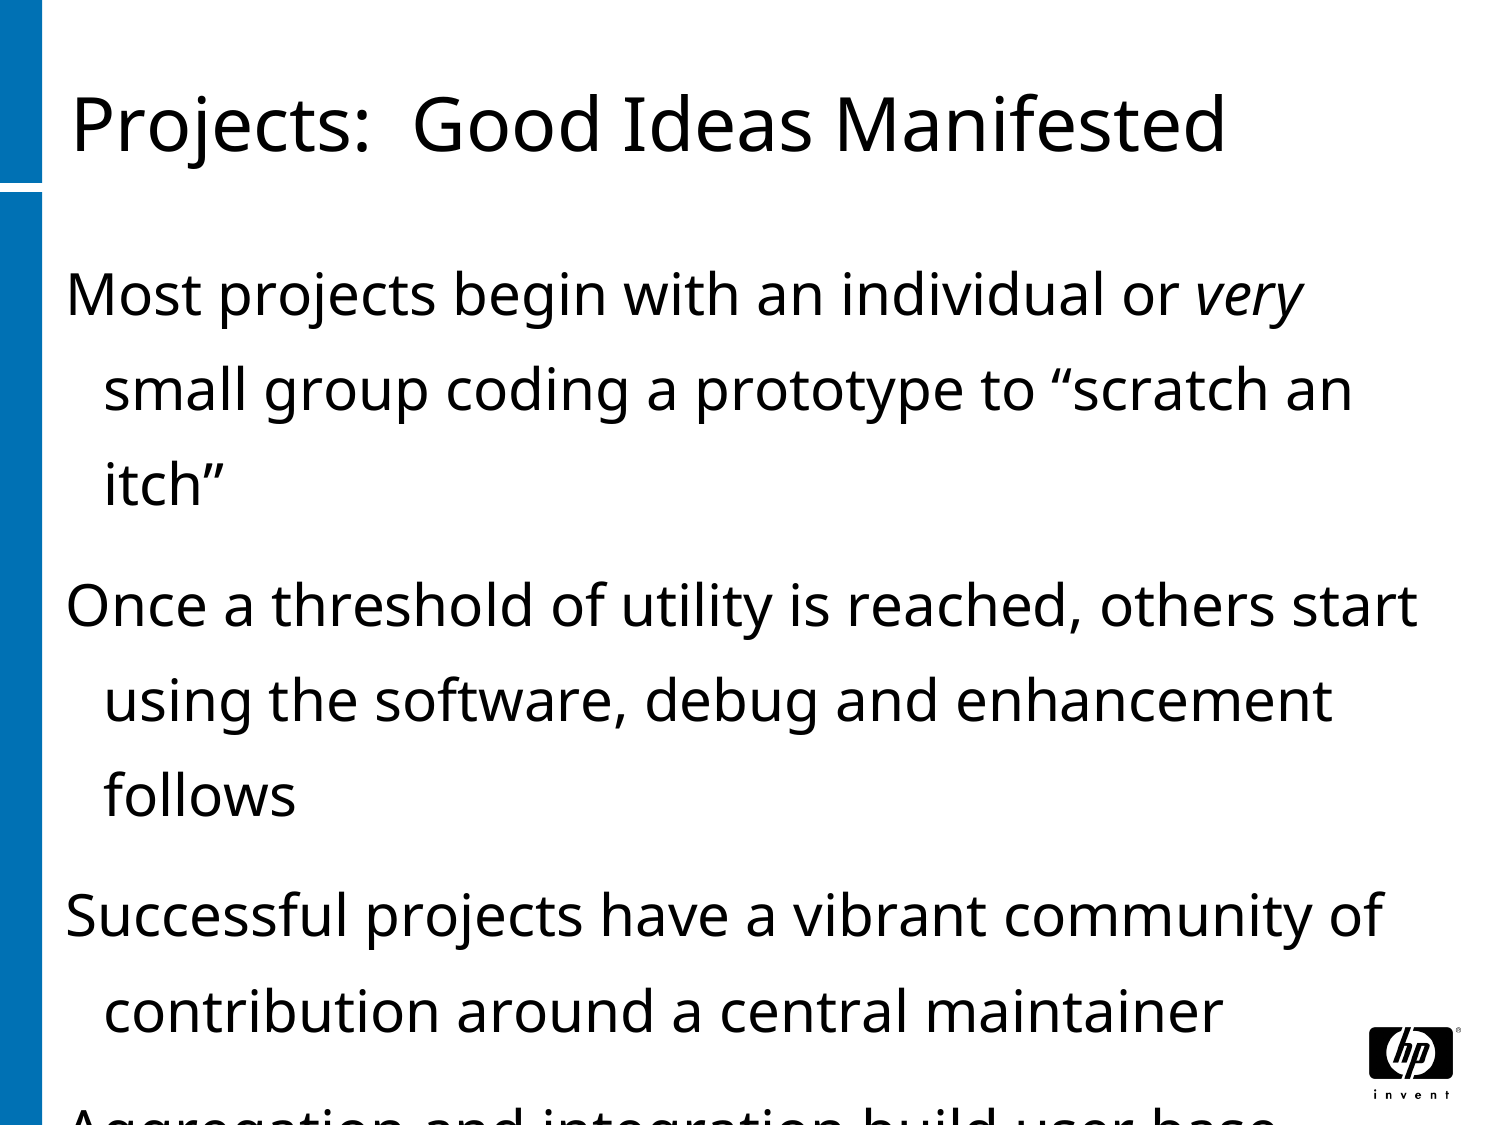

# Projects: Good Ideas Manifested
Most projects begin with an individual or very small group coding a prototype to “scratch an itch”
Once a threshold of utility is reached, others start using the software, debug and enhancement follows
Successful projects have a vibrant community of contribution around a central maintainer
Aggregation and integration build user base